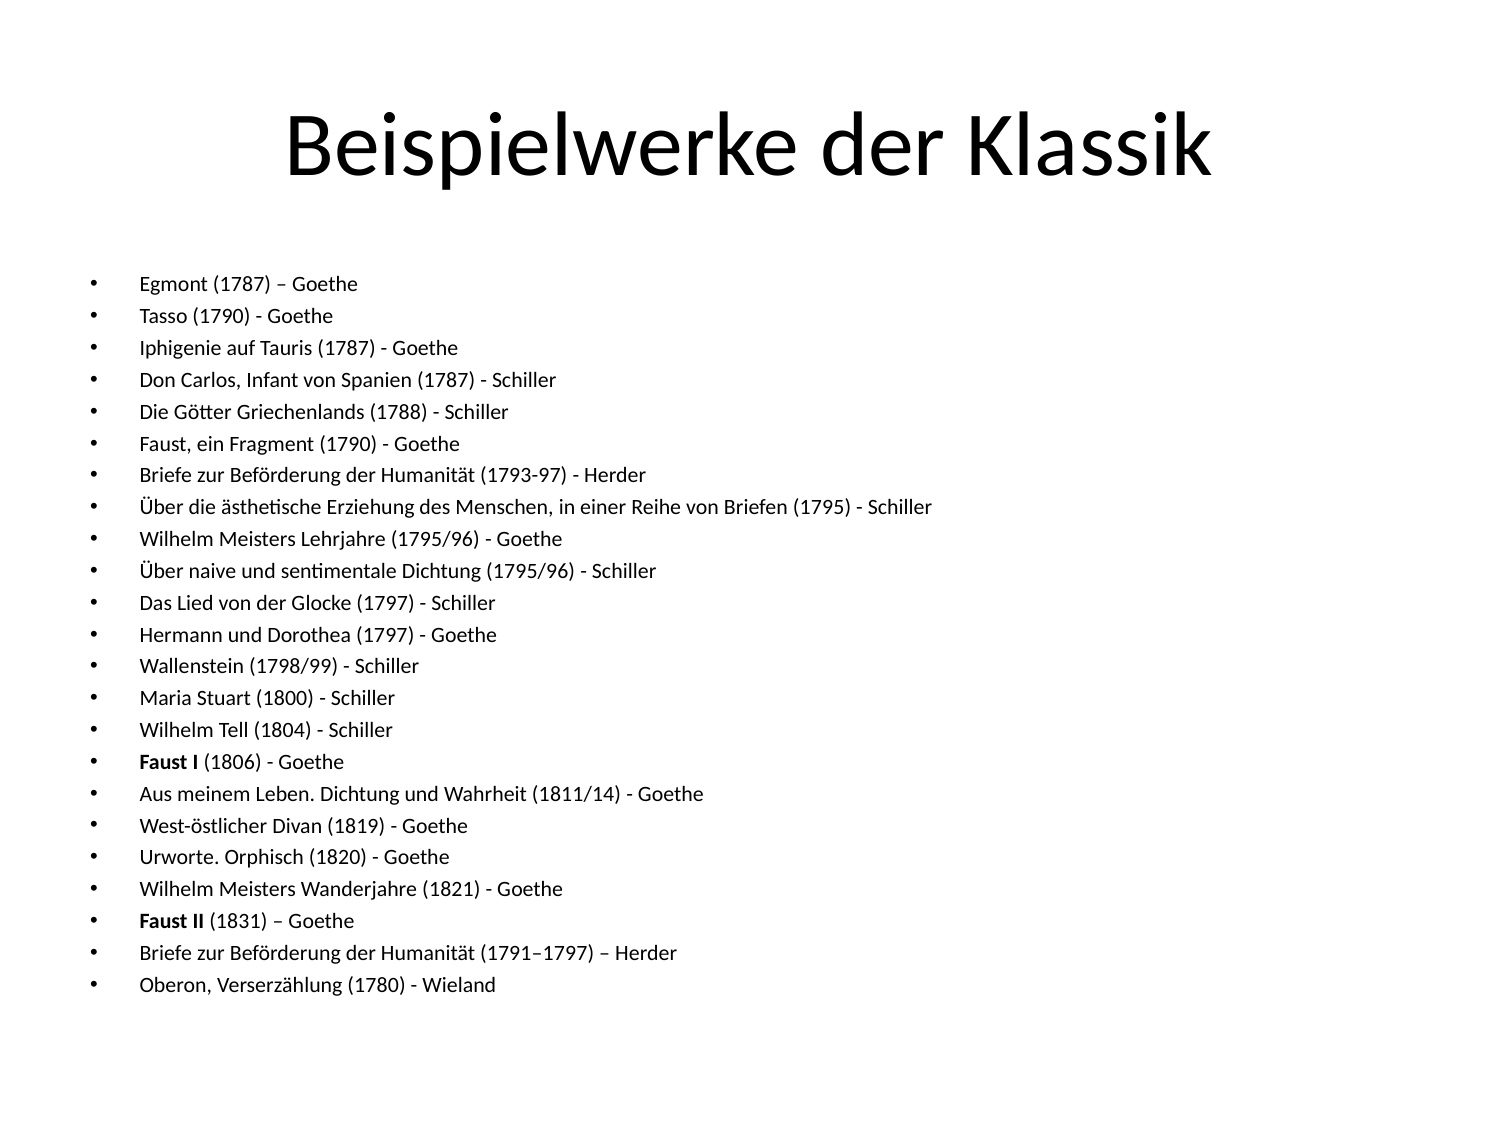

# Beispielwerke der Klassik
Egmont (1787) – Goethe
Tasso (1790) - Goethe
Iphigenie auf Tauris (1787) - Goethe
Don Carlos, Infant von Spanien (1787) - Schiller
Die Götter Griechenlands (1788) - Schiller
Faust, ein Fragment (1790) - Goethe
Briefe zur Beförderung der Humanität (1793-97) - Herder
Über die ästhetische Erziehung des Menschen, in einer Reihe von Briefen (1795) - Schiller
Wilhelm Meisters Lehrjahre (1795/96) - Goethe
Über naive und sentimentale Dichtung (1795/96) - Schiller
Das Lied von der Glocke (1797) - Schiller
Hermann und Dorothea (1797) - Goethe
Wallenstein (1798/99) - Schiller
Maria Stuart (1800) - Schiller
Wilhelm Tell (1804) - Schiller
Faust I (1806) - Goethe
Aus meinem Leben. Dichtung und Wahrheit (1811/14) - Goethe
West-östlicher Divan (1819) - Goethe
Urworte. Orphisch (1820) - Goethe
Wilhelm Meisters Wanderjahre (1821) - Goethe
Faust II (1831) – Goethe
Briefe zur Beförderung der Humanität (1791–1797) – Herder
Oberon, Verserzählung (1780) - Wieland